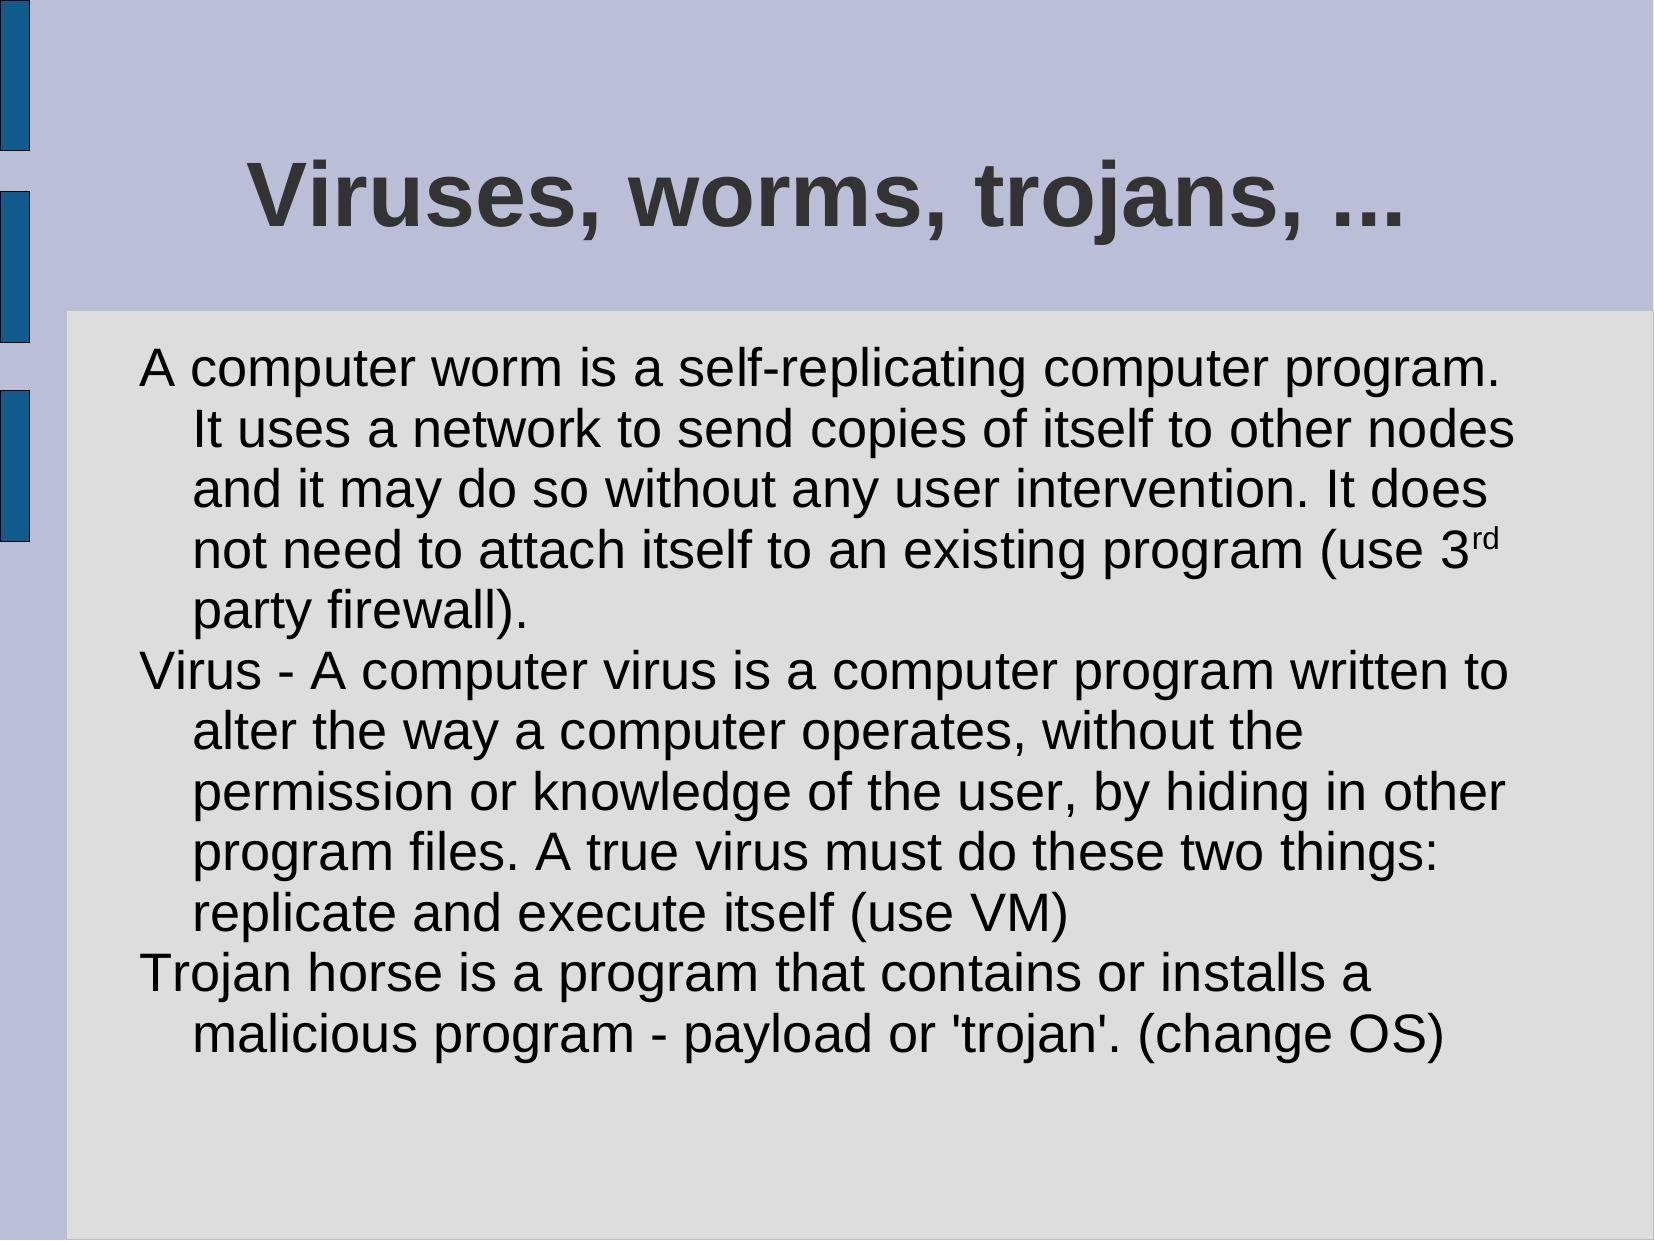

# Viruses, worms, trojans, ...
A computer worm is a self-replicating computer program. It uses a network to send copies of itself to other nodes and it may do so without any user intervention. It does not need to attach itself to an existing program (use 3rd party firewall).
Virus - A computer virus is a computer program written to alter the way a computer operates, without the permission or knowledge of the user, by hiding in other program files. A true virus must do these two things: replicate and execute itself (use VM)
Trojan horse is a program that contains or installs a malicious program - payload or 'trojan'. (change OS)